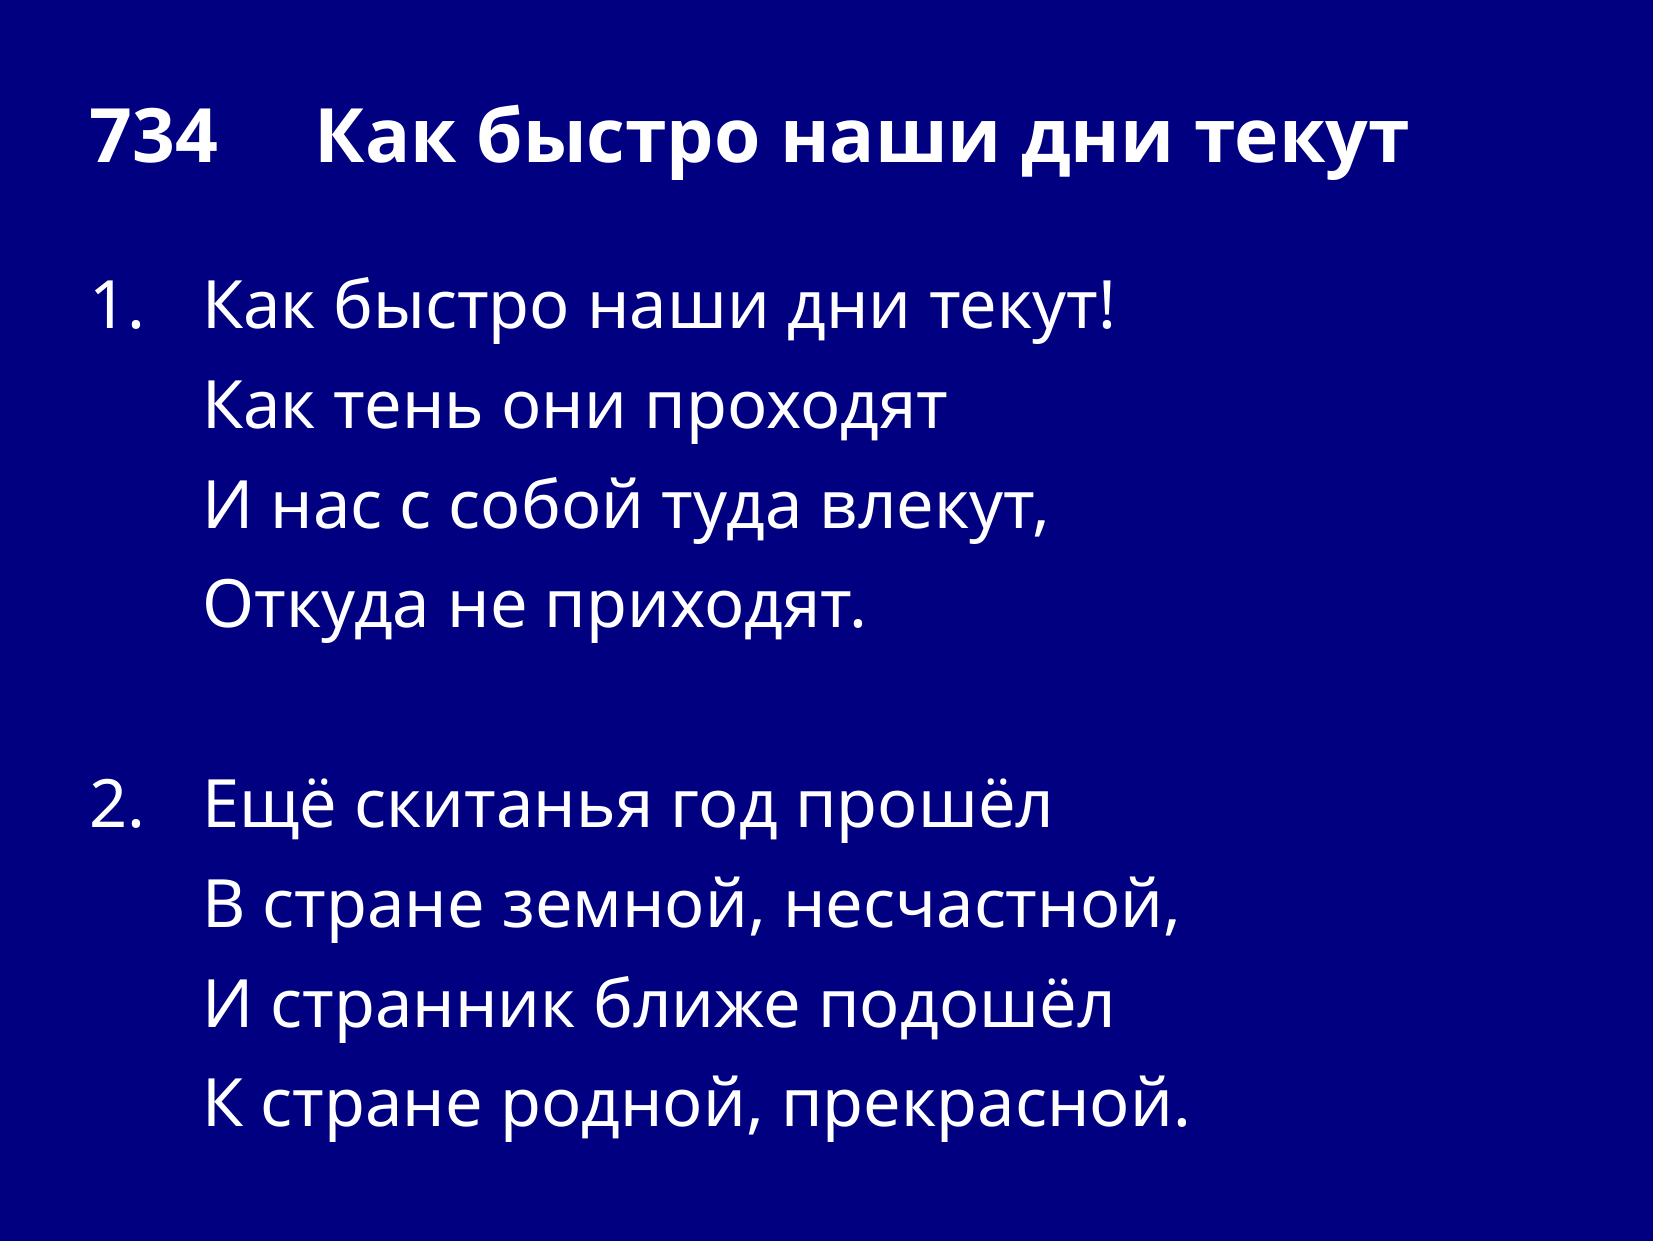

734	Как быстро наши дни текут
1.	Как быстро наши дни текут!
	Как тень они проходят
	И нас с собой туда влекут,
	Откуда не приходят.
2.	Ещё скитанья год прошёл
	В стране земной, несчастной,
	И странник ближе подошёл
	К стране родной, прекрасной.